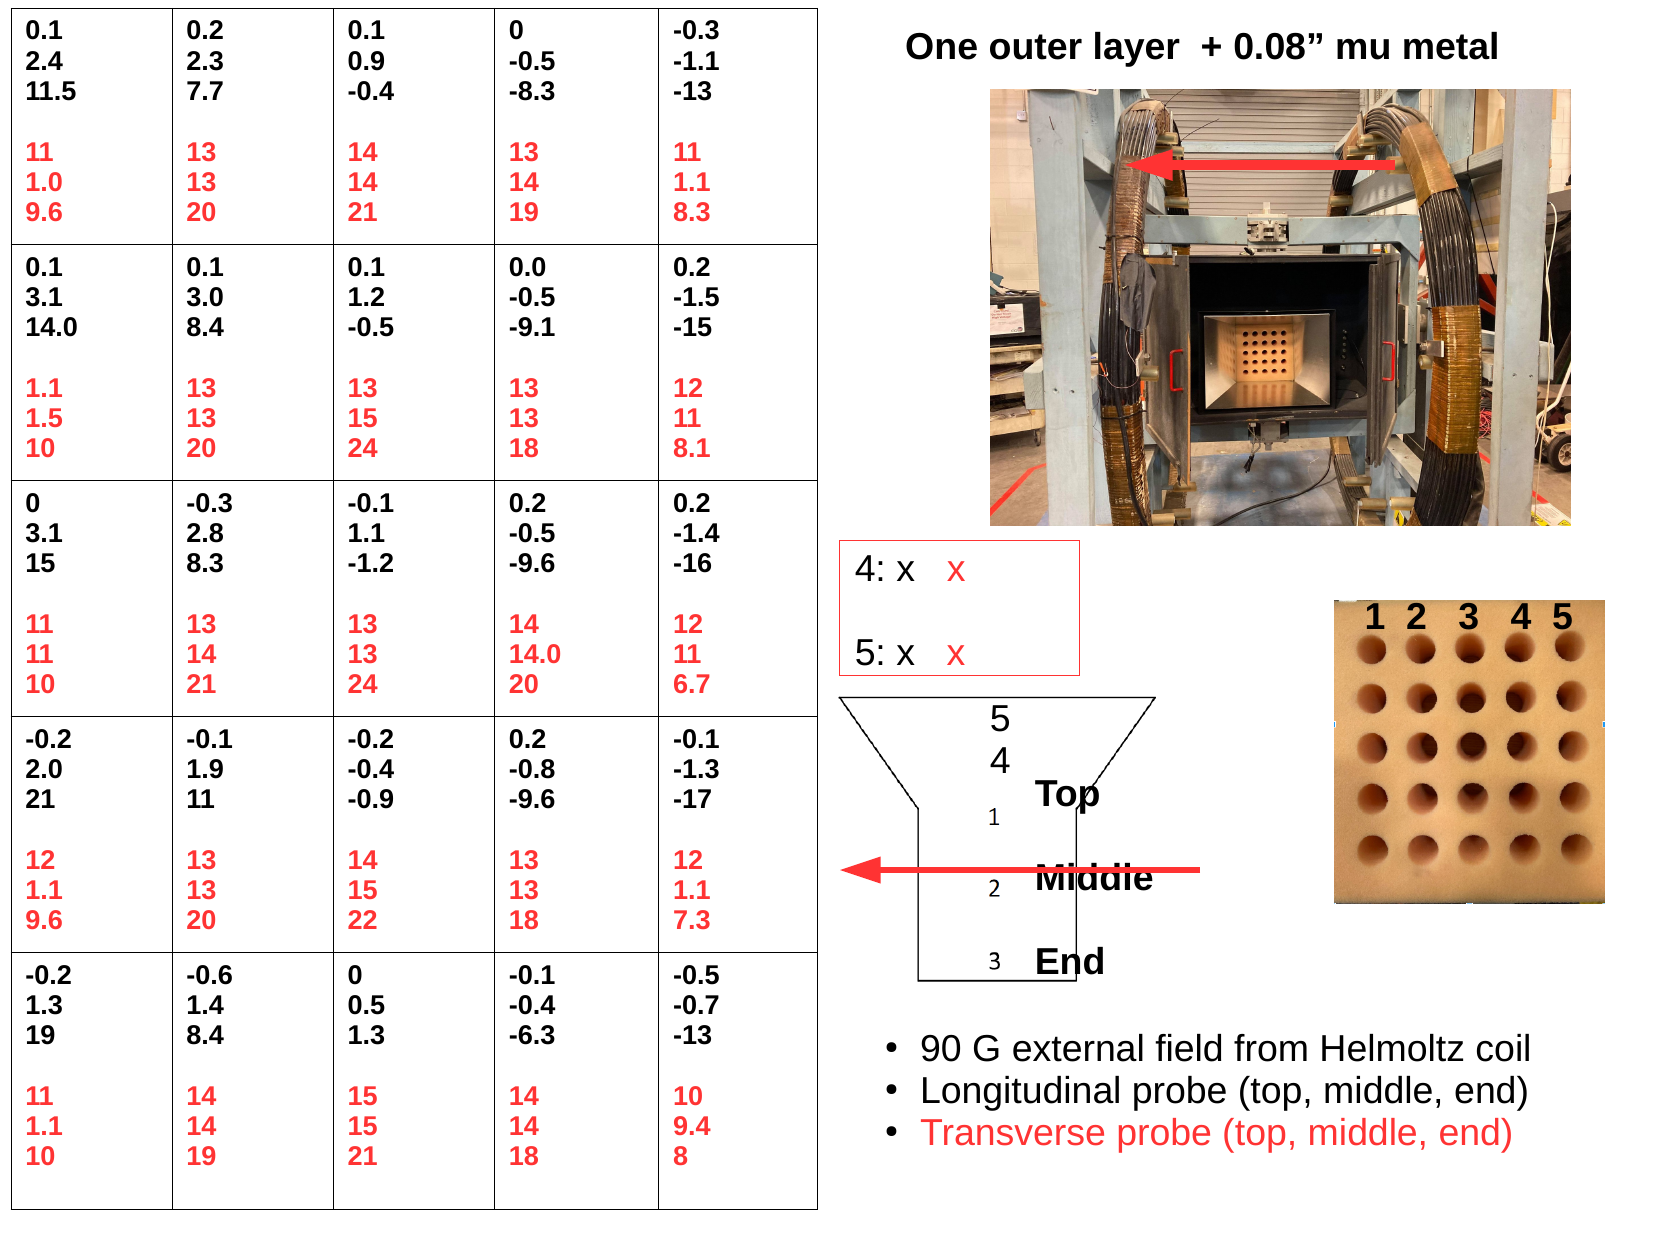

| 0.1 2.4 11.5 11 1.0 9.6 | 0.2 2.3 7.7 13 13 20 | 0.1 0.9 -0.4 14 14 21 | 0 -0.5 -8.3 13 14 19 | -0.3 -1.1 -13 11 1.1 8.3 |
| --- | --- | --- | --- | --- |
| 0.1 3.1 14.0 1.1 1.5 10 | 0.1 3.0 8.4 13 13 20 | 0.1 1.2 -0.5 13 15 24 | 0.0 -0.5 -9.1 13 13 18 | 0.2 -1.5 -15 12 11 8.1 |
| 0 3.1 15 11 11 10 | -0.3 2.8 8.3 13 14 21 | -0.1 1.1 -1.2 13 13 24 | 0.2 -0.5 -9.6 14 14.0 20 | 0.2 -1.4 -16 12 11 6.7 |
| -0.2 2.0 21 12 1.1 9.6 | -0.1 1.9 11 13 13 20 | -0.2 -0.4 -0.9 14 15 22 | 0.2 -0.8 -9.6 13 13 18 | -0.1 -1.3 -17 12 1.1 7.3 |
| -0.2 1.3 19 11 1.1 10 | -0.6 1.4 8.4 14 14 19 | 0 0.5 1.3 15 15 21 | -0.1 -0.4 -6.3 14 14 18 | -0.5 -0.7 -13 10 9.4 8 |
One outer layer + 0.08” mu metal
4: x x
5: x x
1 2 3 4 5
5
4
Top
Middle
End
90 G external field from Helmoltz coil
Longitudinal probe (top, middle, end)
Transverse probe (top, middle, end)